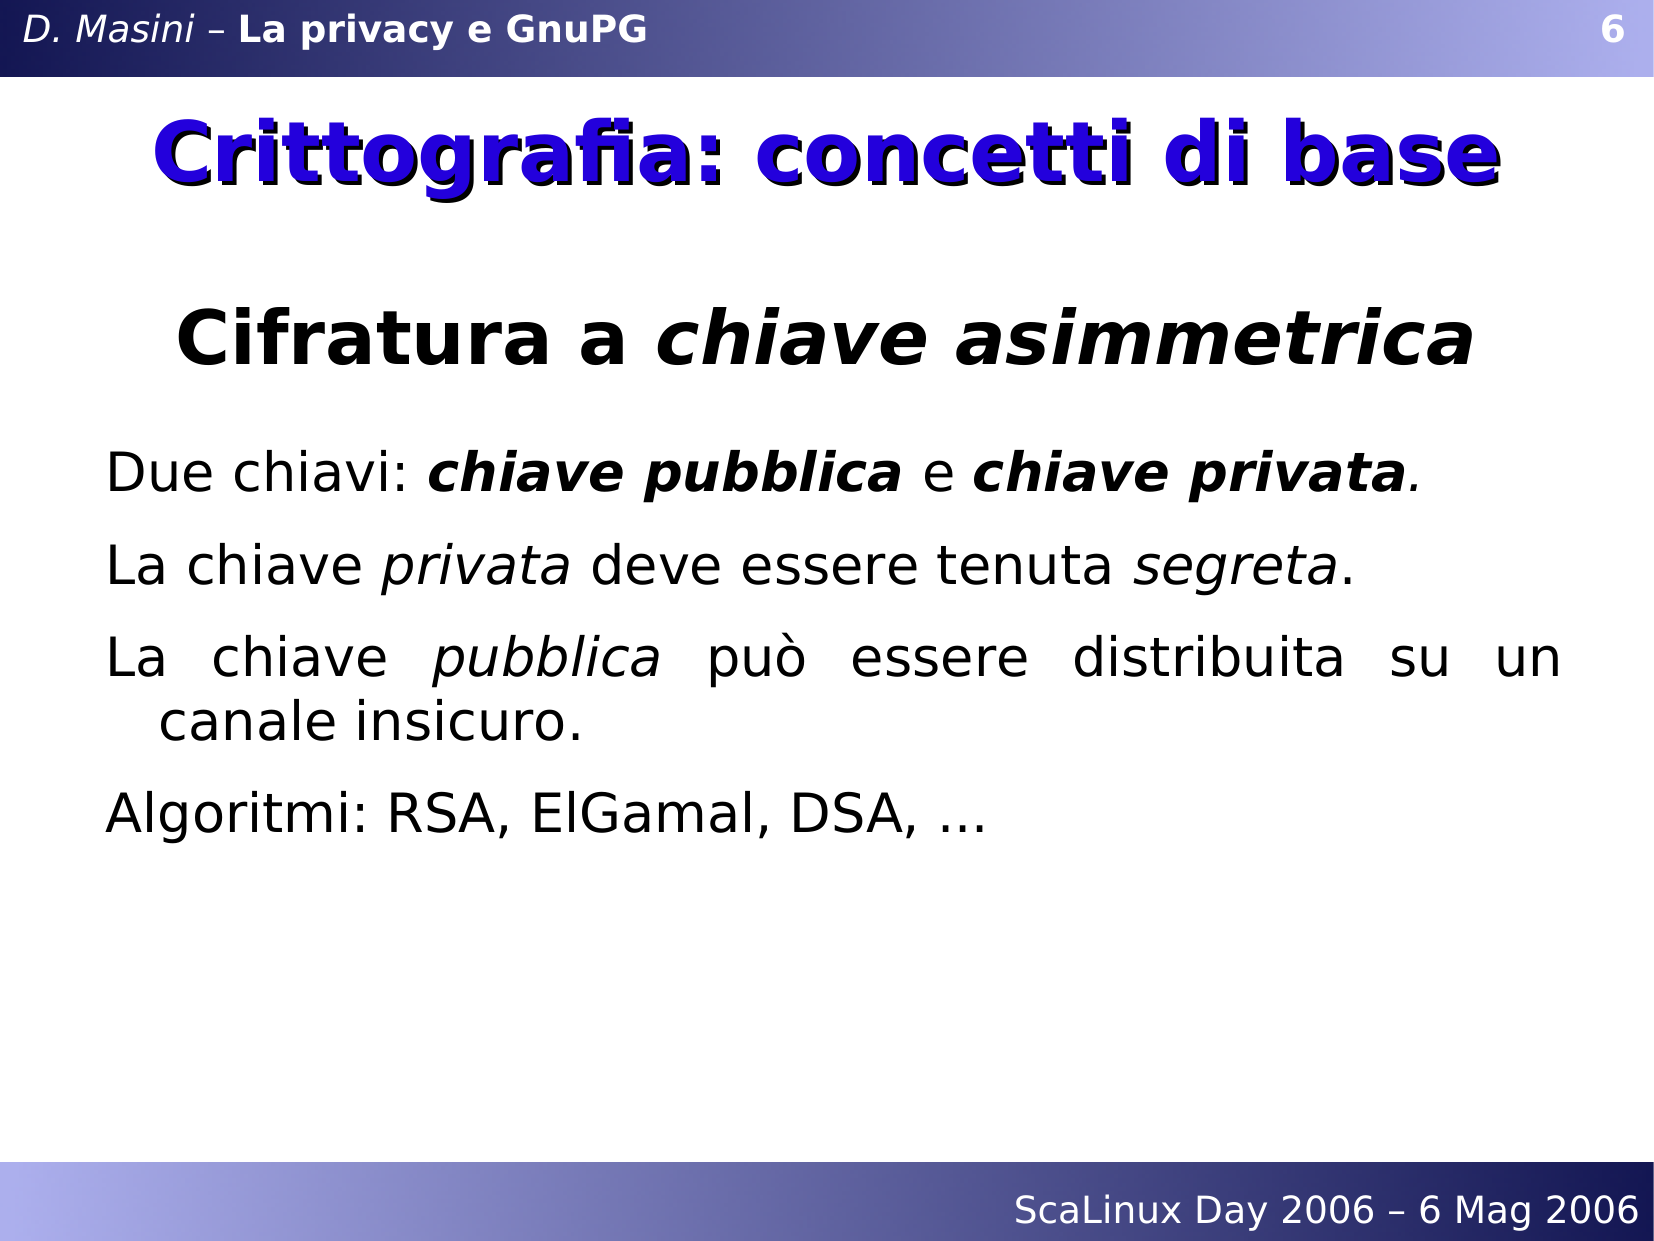

D. Masini – La privacy e GnuPG
# Crittografia: concetti di base
Cifratura a chiave asimmetrica
Due chiavi: chiave pubblica e chiave privata.
La chiave privata deve essere tenuta segreta.
La chiave pubblica può essere distribuita su un canale insicuro.
Algoritmi: RSA, ElGamal, DSA, ...
ScaLinux Day 2006 – 6 Mag 2006